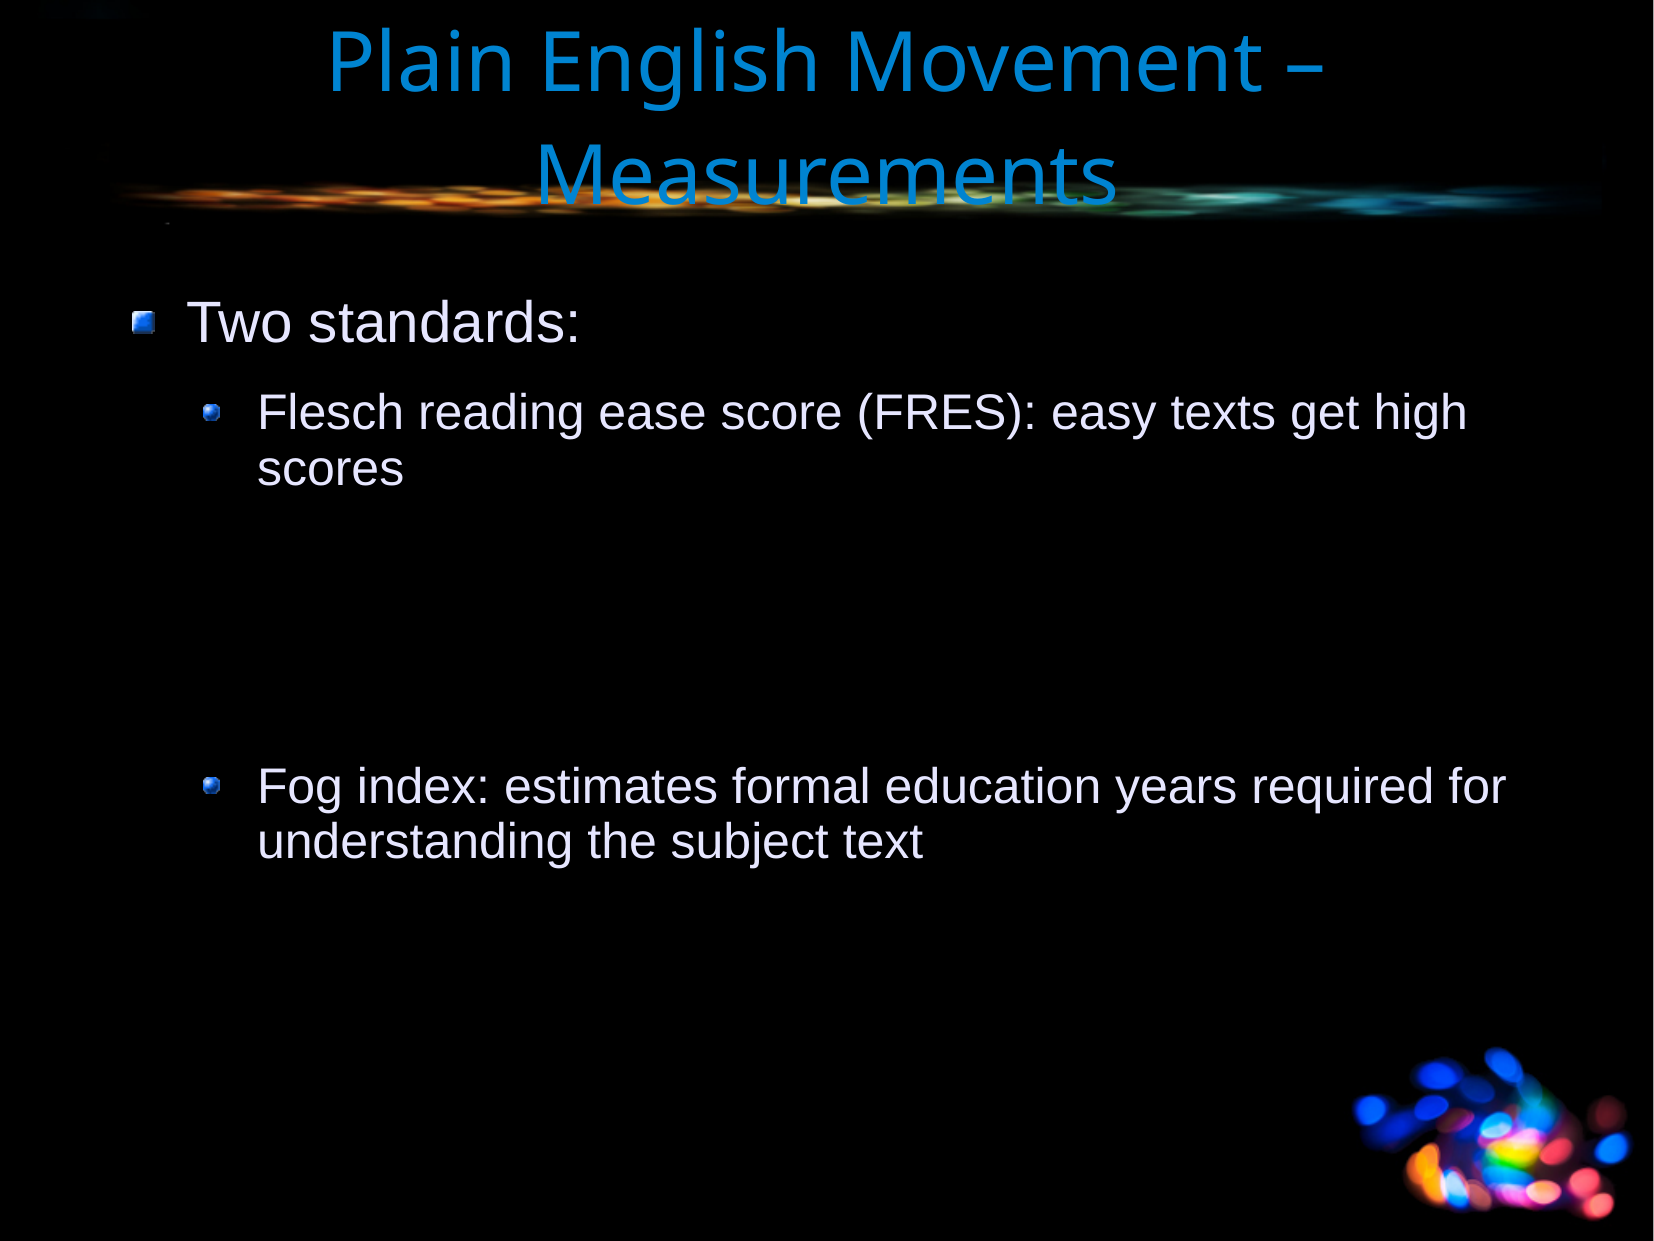

# Plain English Movement – Measurements
Two standards:
Flesch reading ease score (FRES): easy texts get high scores
Fog index: estimates formal education years required for understanding the subject text